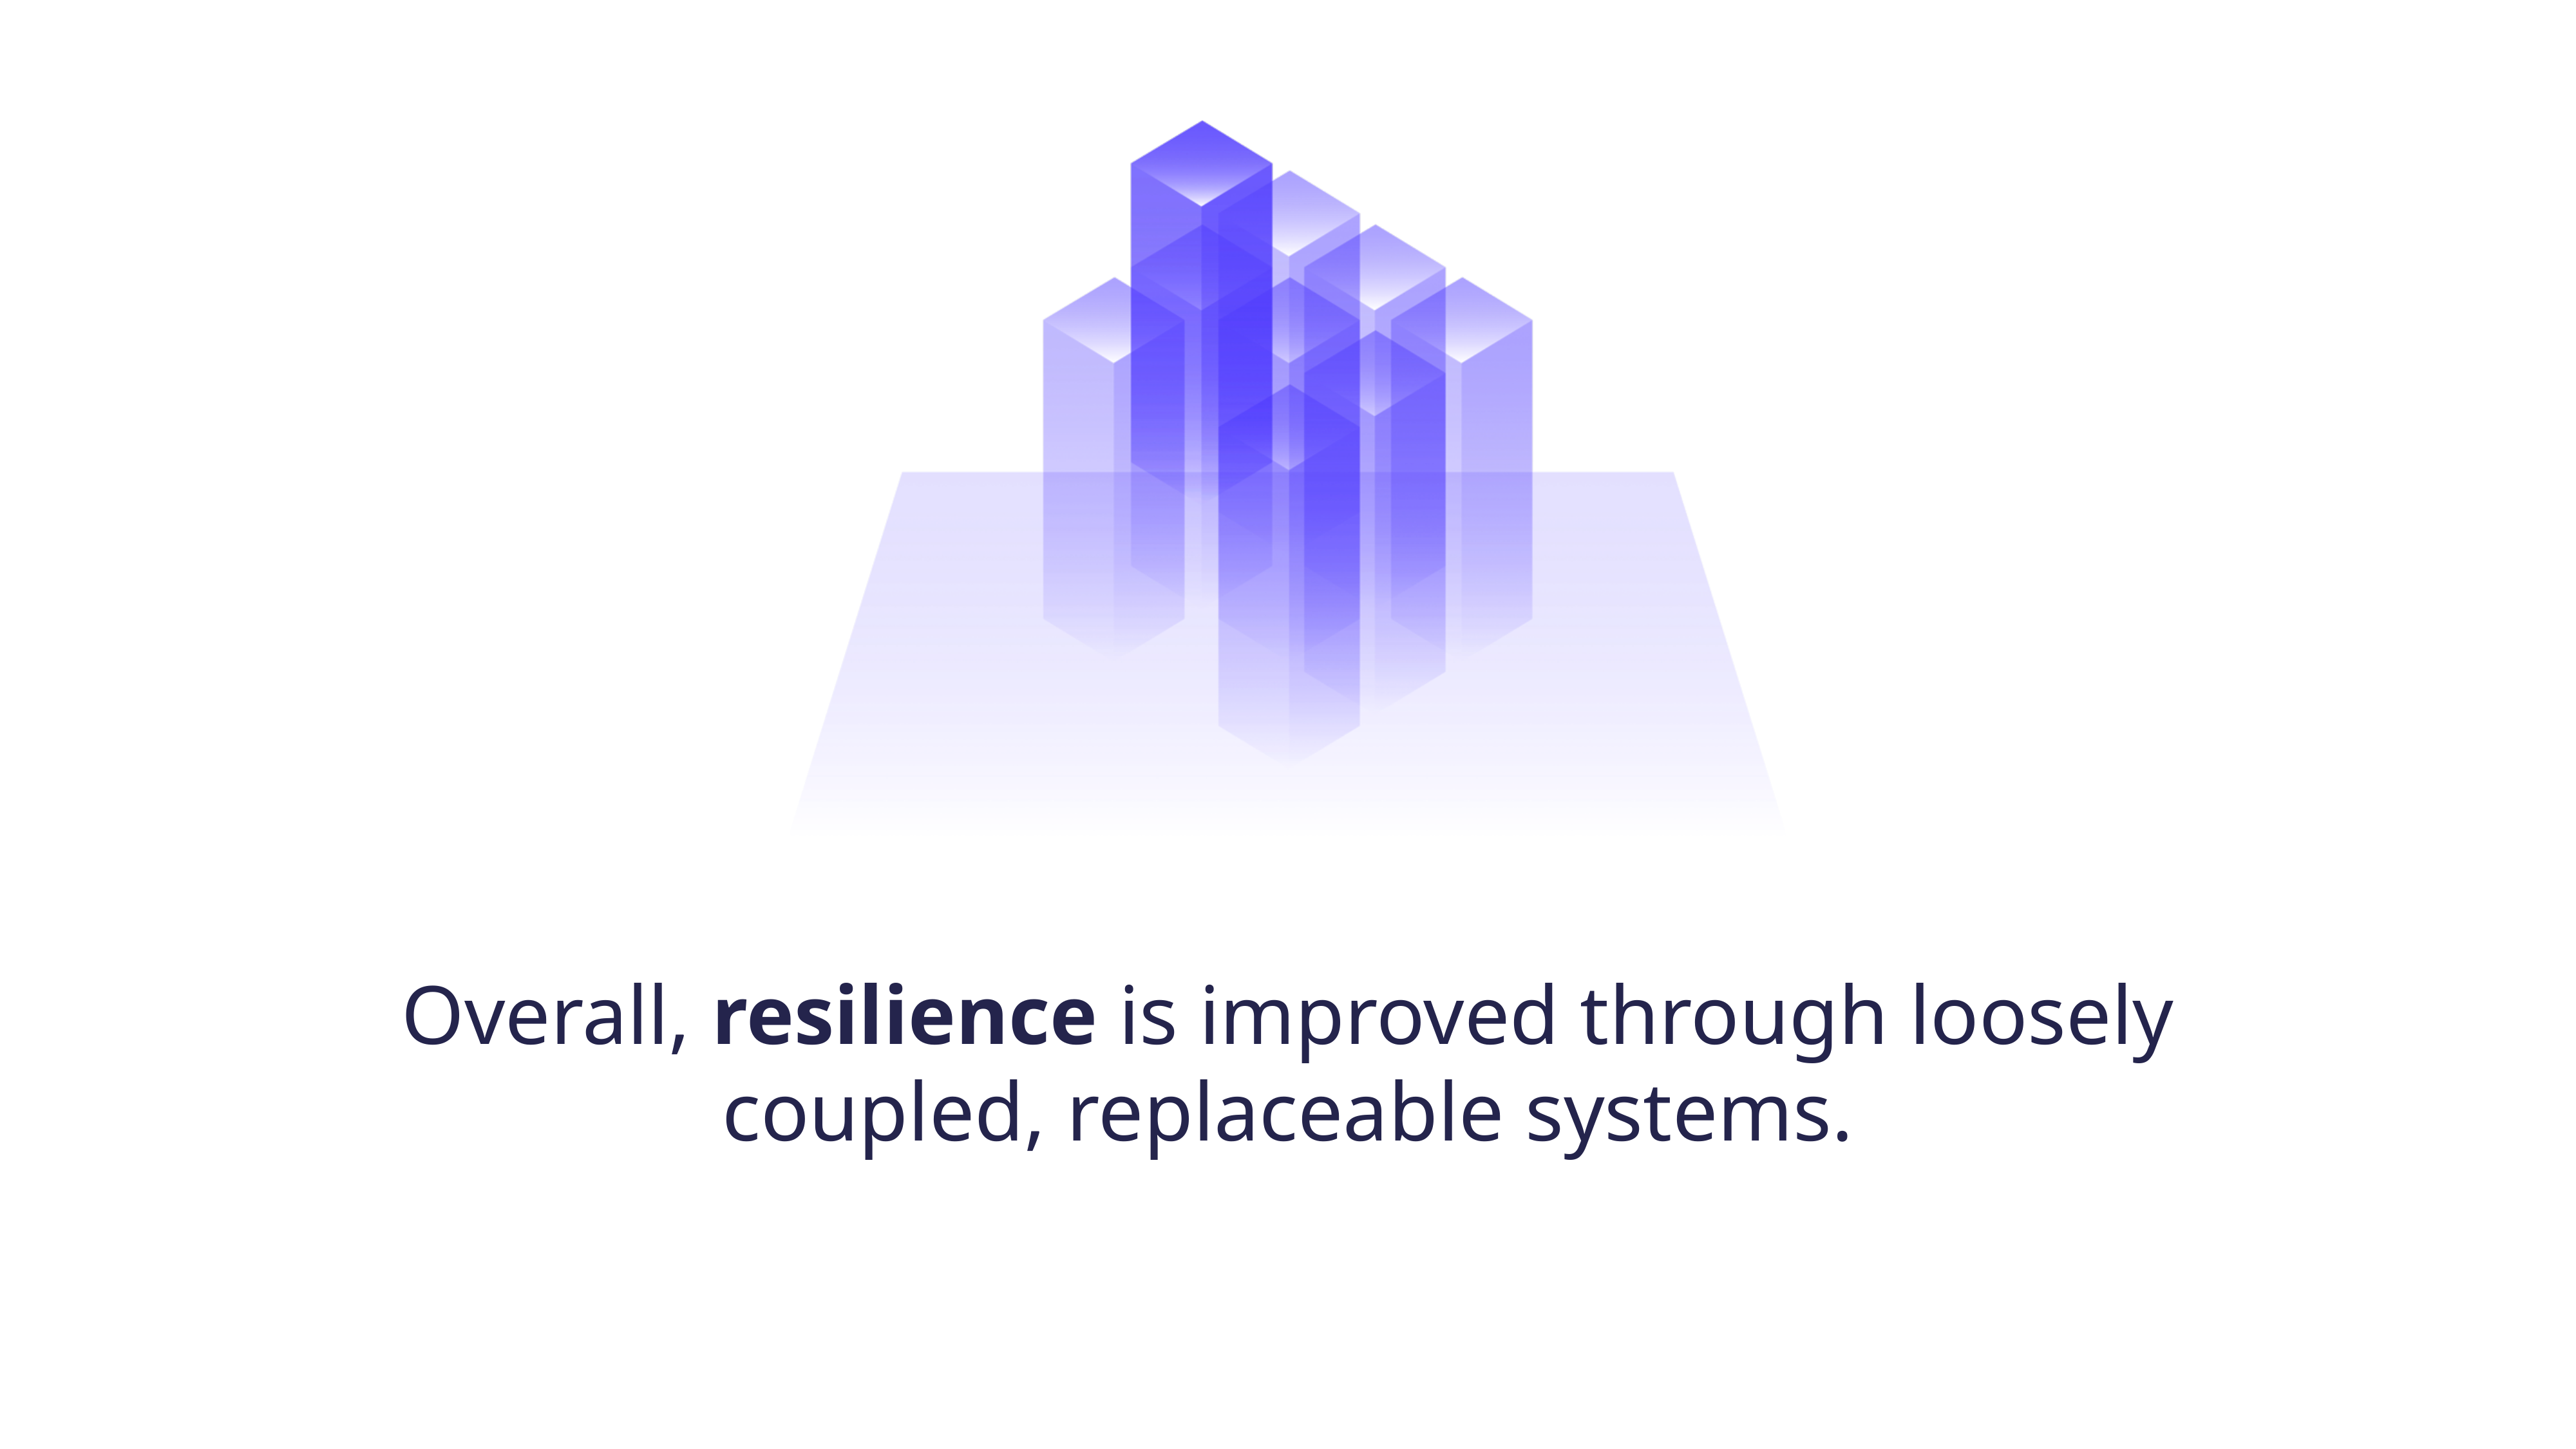

# Overall, resilience is improved through loosely coupled, replaceable systems.